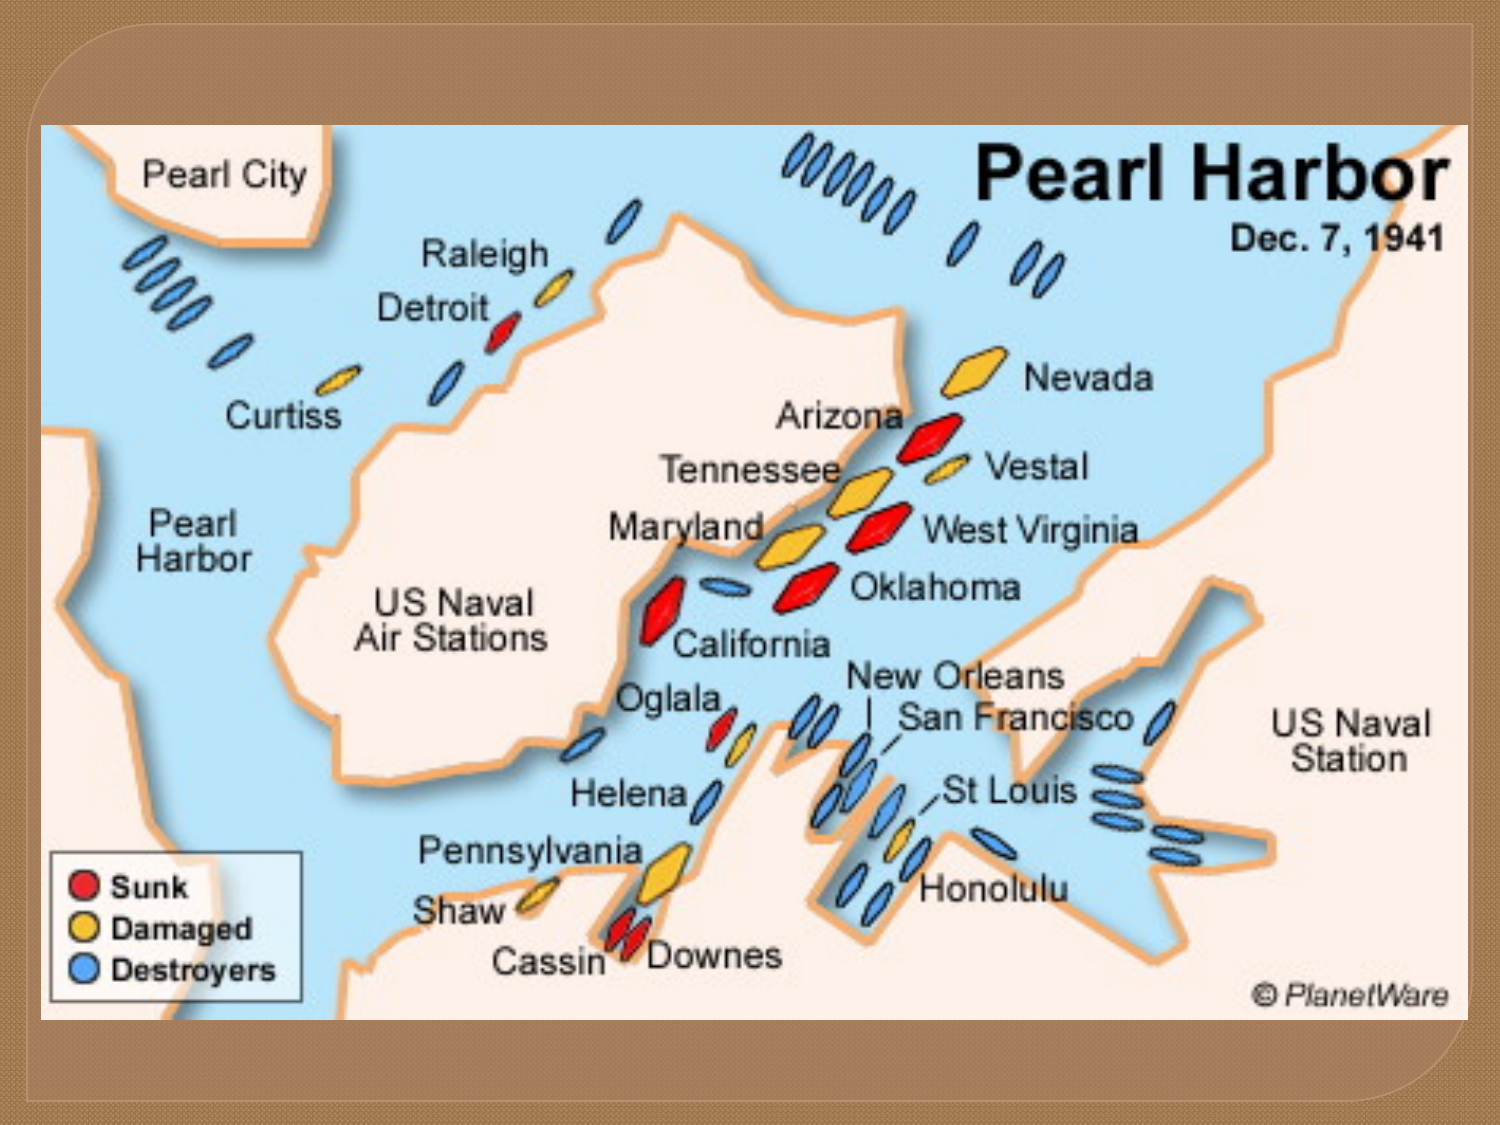

# Napad
Izolirane, nevtralne
Trgovanje z državami
Podpiranje in pomoč državam pod Nemčijo
Marca 1941 – pomoč VB in drugim
14.8.1941 – Atlantska listina
ZDA ovira Japonske cilje
7.12.1941 – Napad na Pearl Harbor